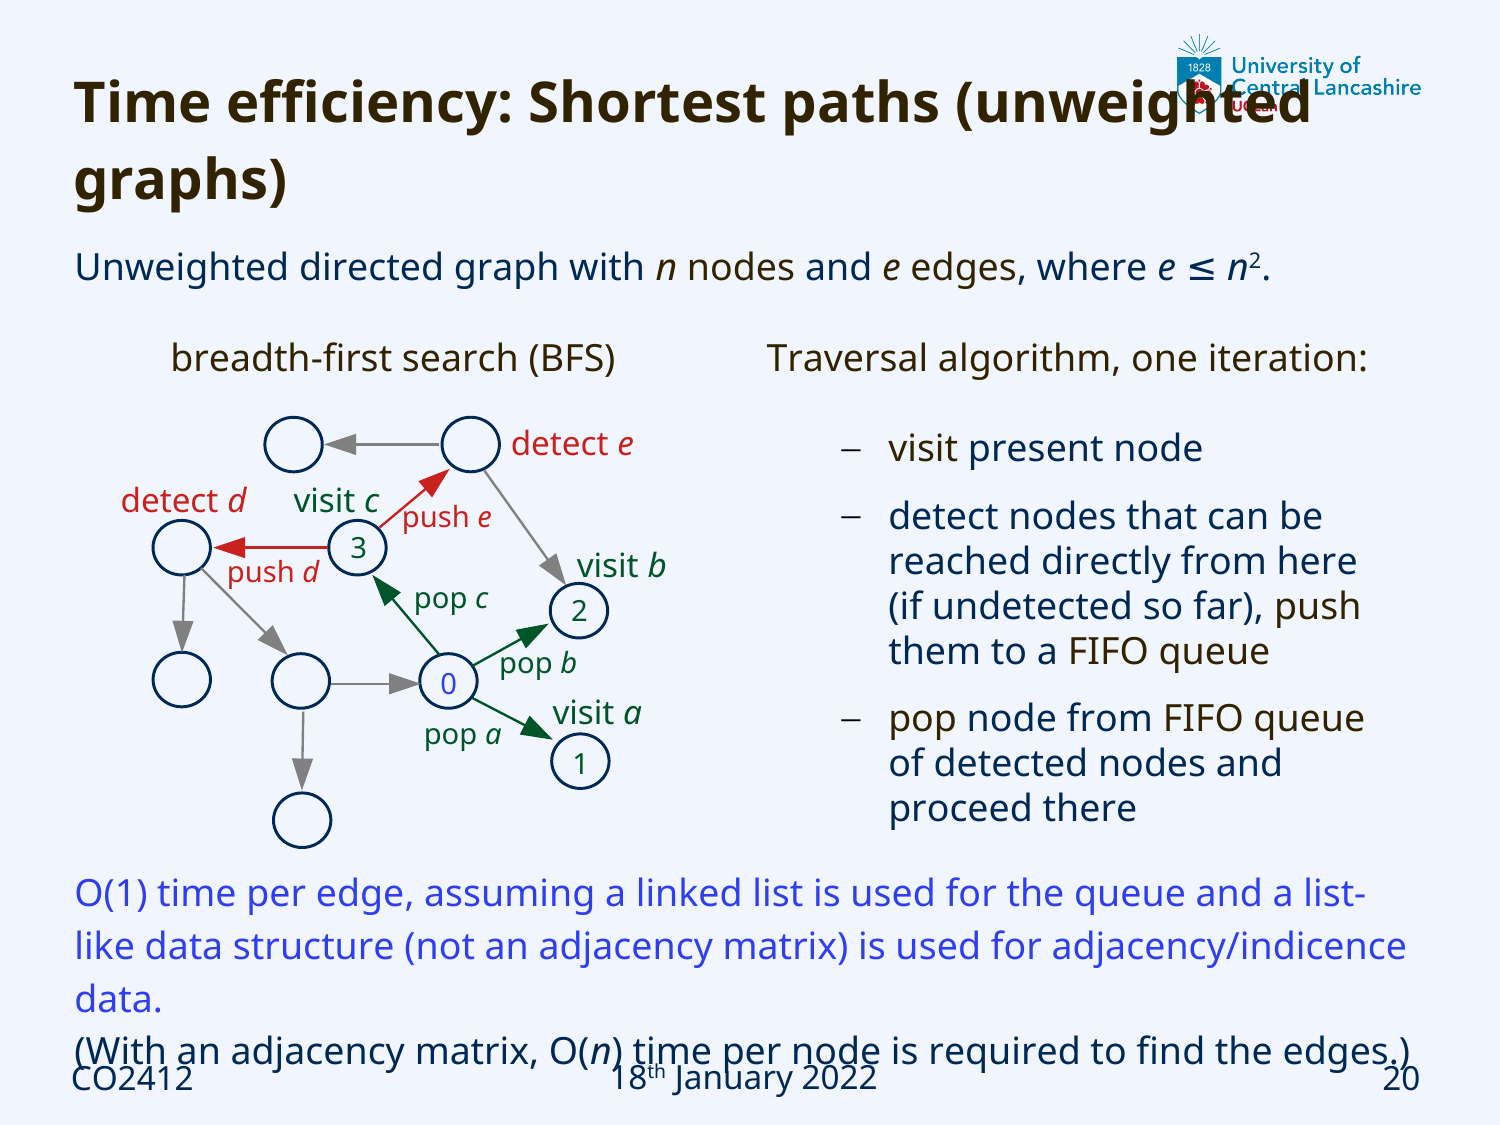

# Time efficiency: Shortest paths (unweighted graphs)
Unweighted directed graph with n nodes and e edges, where e ≤ n2.
Traversal algorithm, one iteration:
visit present node
detect nodes that can be reached directly from here
(if undetected so far), push them to a FIFO queue
pop node from FIFO queue of detected nodes and proceed there
breadth-first search (BFS)
detect e
detect d
visit c
push e
3
visit b
push d
pop c
2
pop b
0
visit a
pop a
1
O(1) time per edge, assuming a linked list is used for the queue and a list-like data structure (not an adjacency matrix) is used for adjacency/indicence data.
(With an adjacency matrix, O(n) time per node is required to find the edges.)